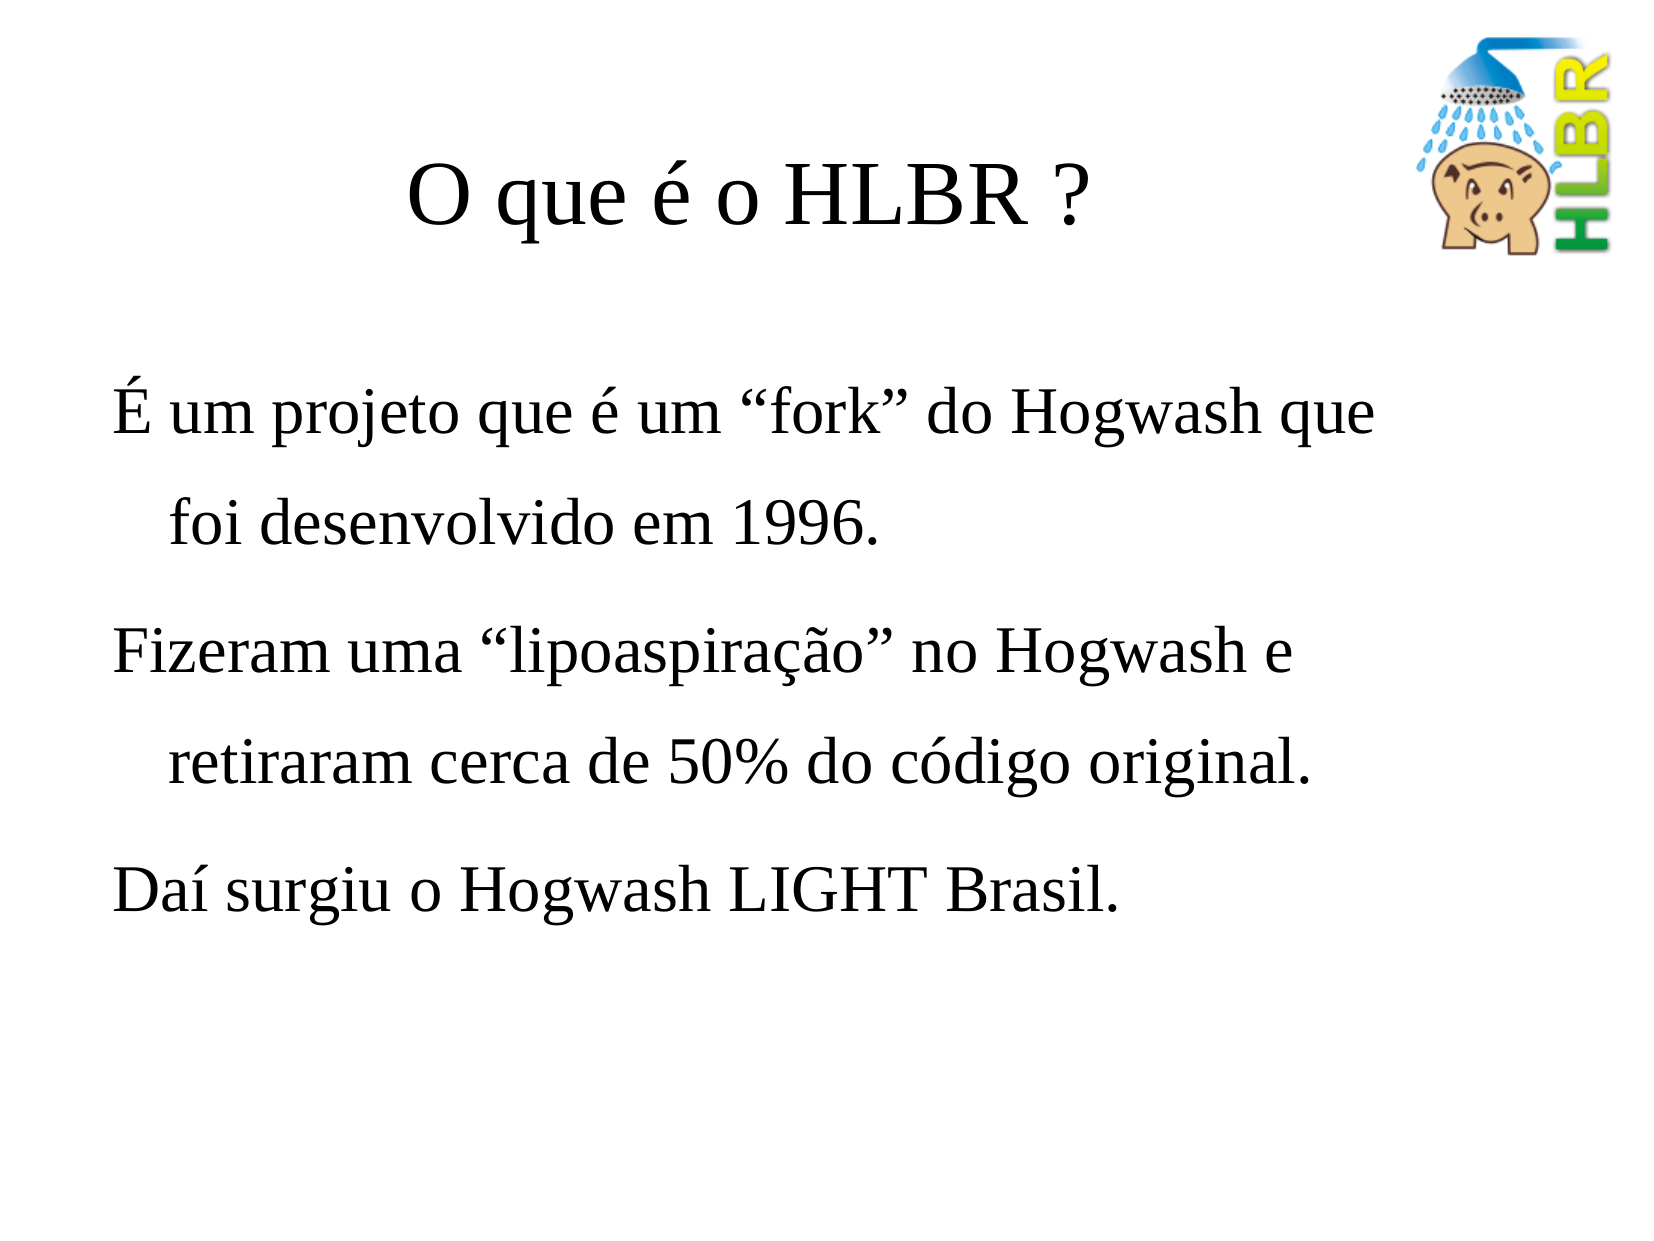

# O que é o HLBR ?
É um projeto que é um “fork” do Hogwash que foi desenvolvido em 1996.
Fizeram uma “lipoaspiração” no Hogwash e retiraram cerca de 50% do código original.
Daí surgiu o Hogwash LIGHT Brasil.